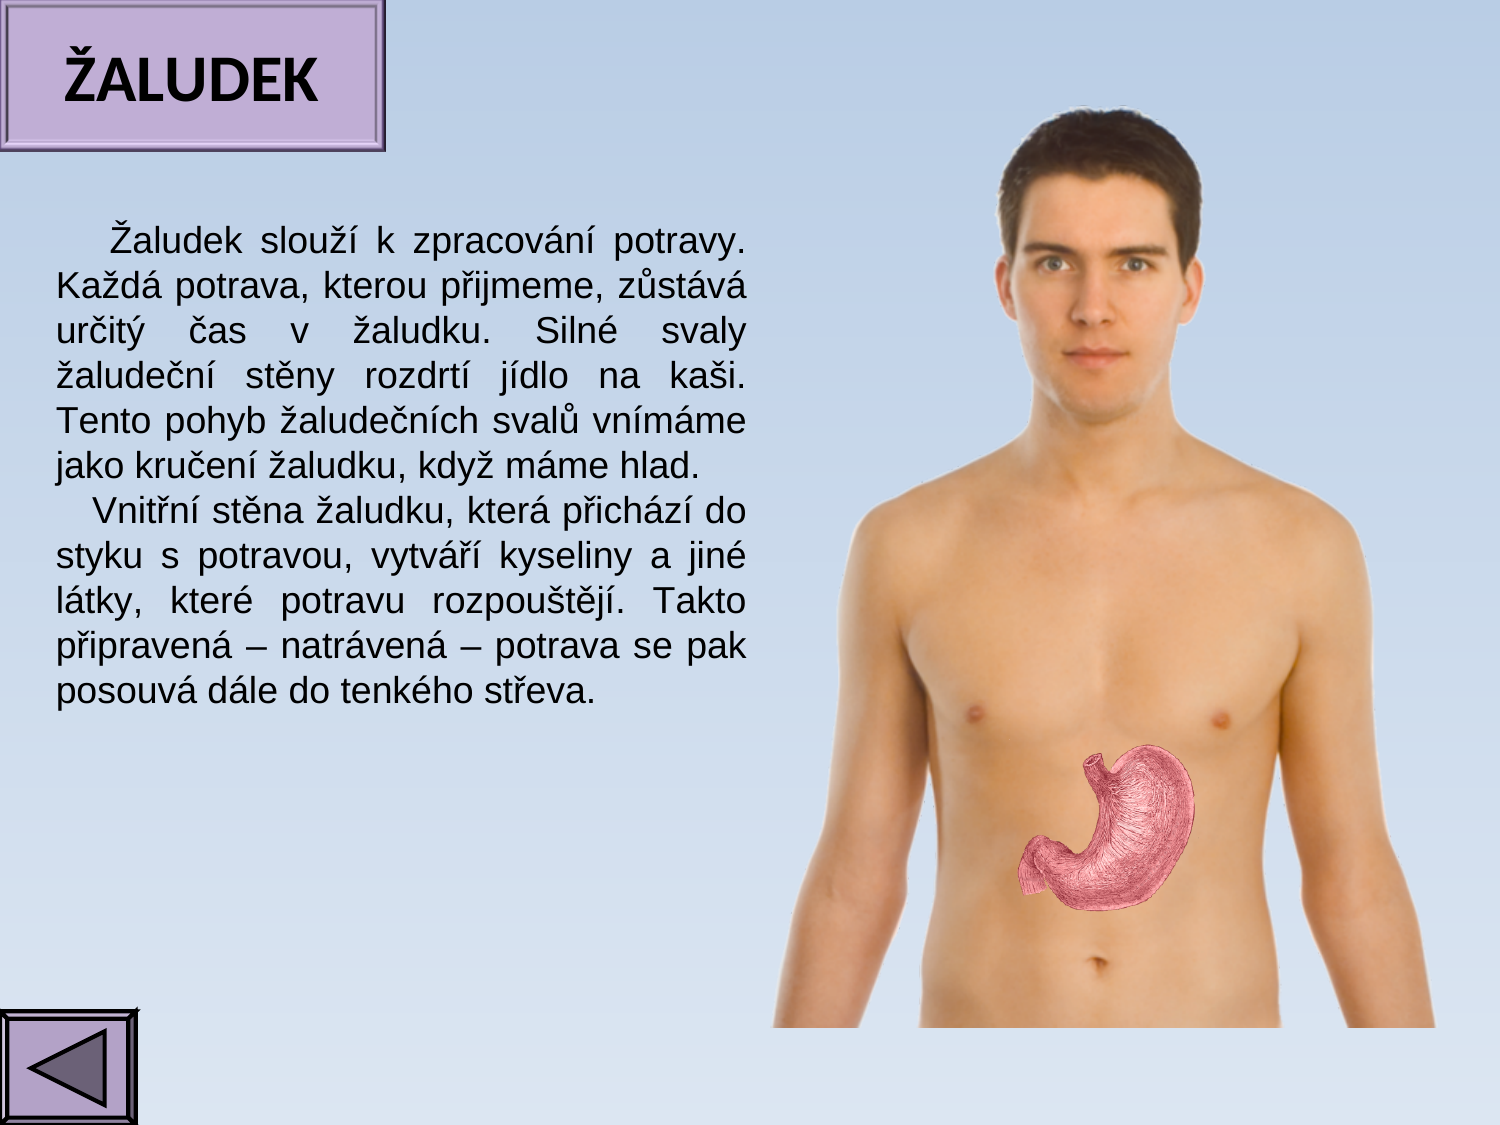

ŽALUDEK
 Žaludek slouží k zpracování potravy. Každá potrava, kterou přijmeme, zůstává určitý čas v žaludku. Silné svaly žaludeční stěny rozdrtí jídlo na kaši. Tento pohyb žaludečních svalů vnímáme jako kručení žaludku, když máme hlad.
 Vnitřní stěna žaludku, která přichází do styku s potravou, vytváří kyseliny a jiné látky, které potravu rozpouštějí. Takto připravená – natrávená – potrava se pak posouvá dále do tenkého střeva.